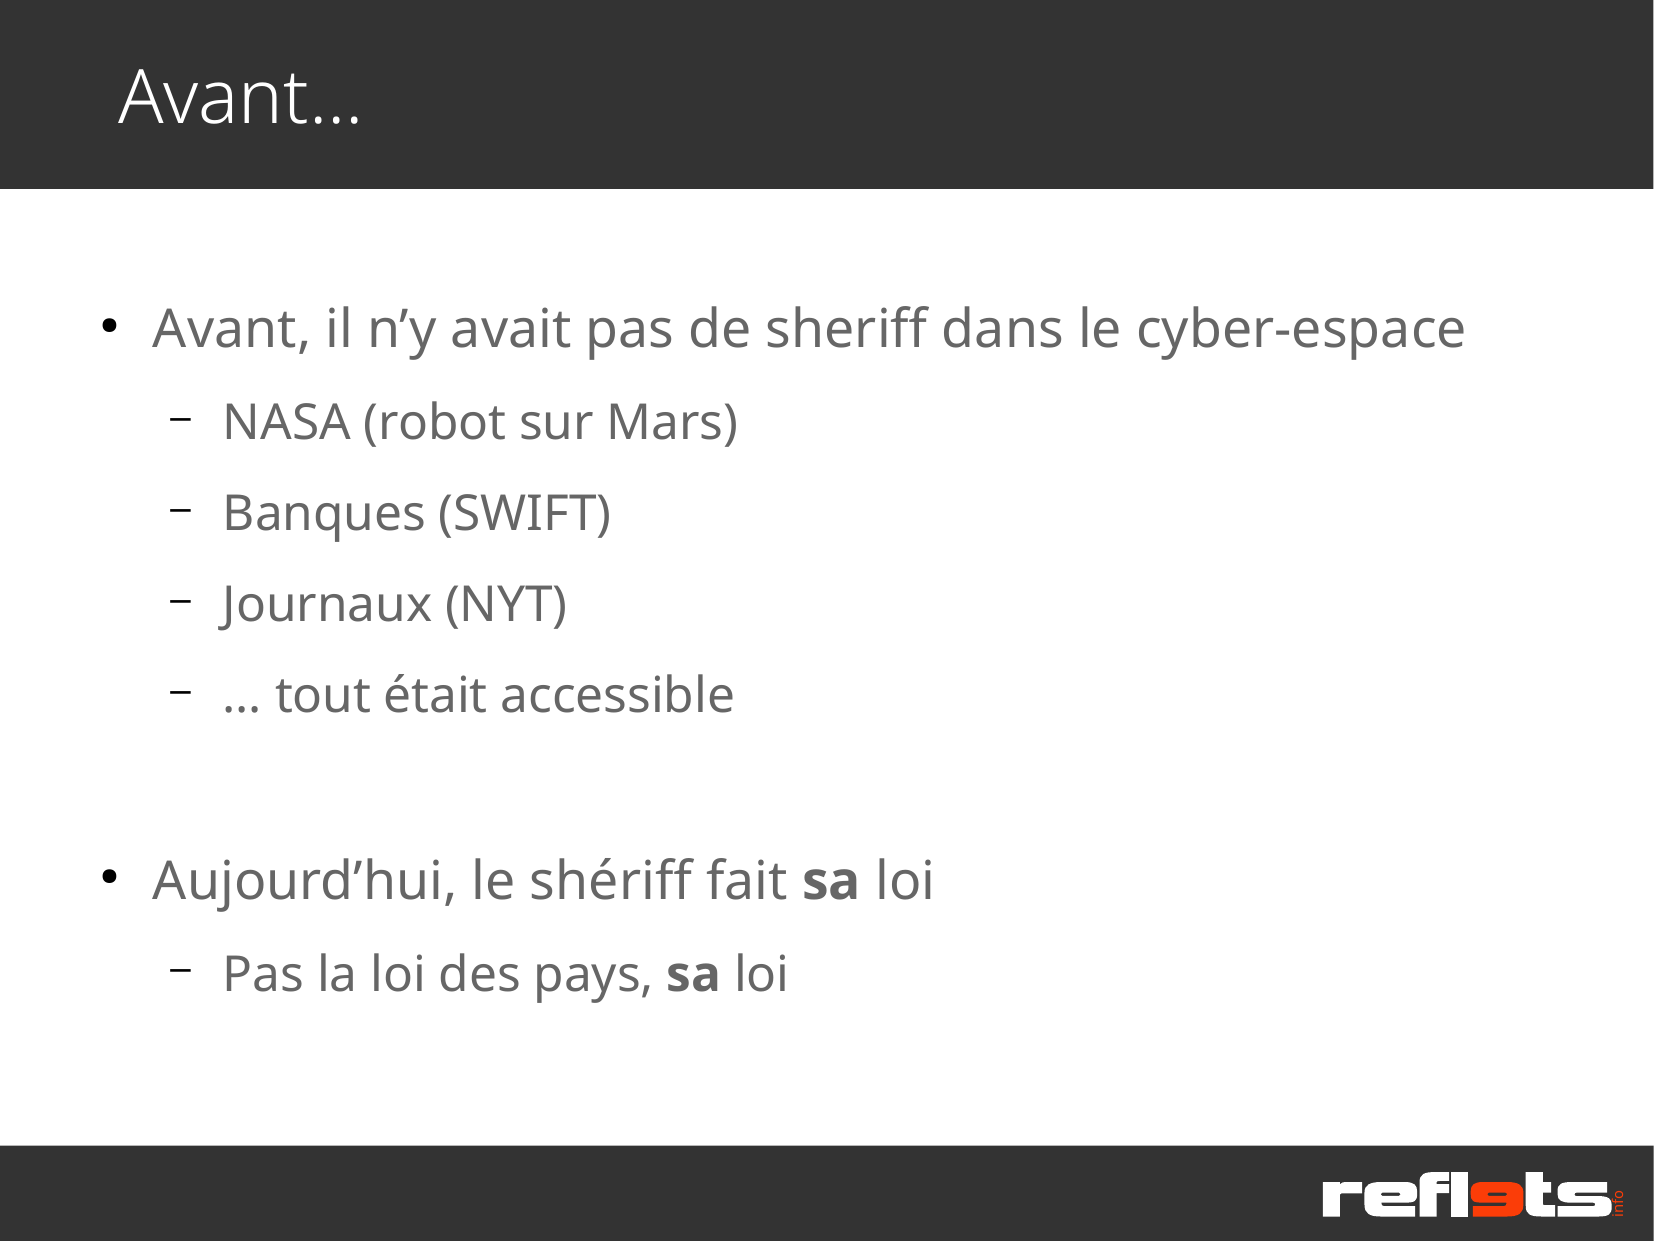

# Avant...
Avant, il n’y avait pas de sheriff dans le cyber-espace
NASA (robot sur Mars)
Banques (SWIFT)
Journaux (NYT)
… tout était accessible
Aujourd’hui, le shériff fait sa loi
Pas la loi des pays, sa loi